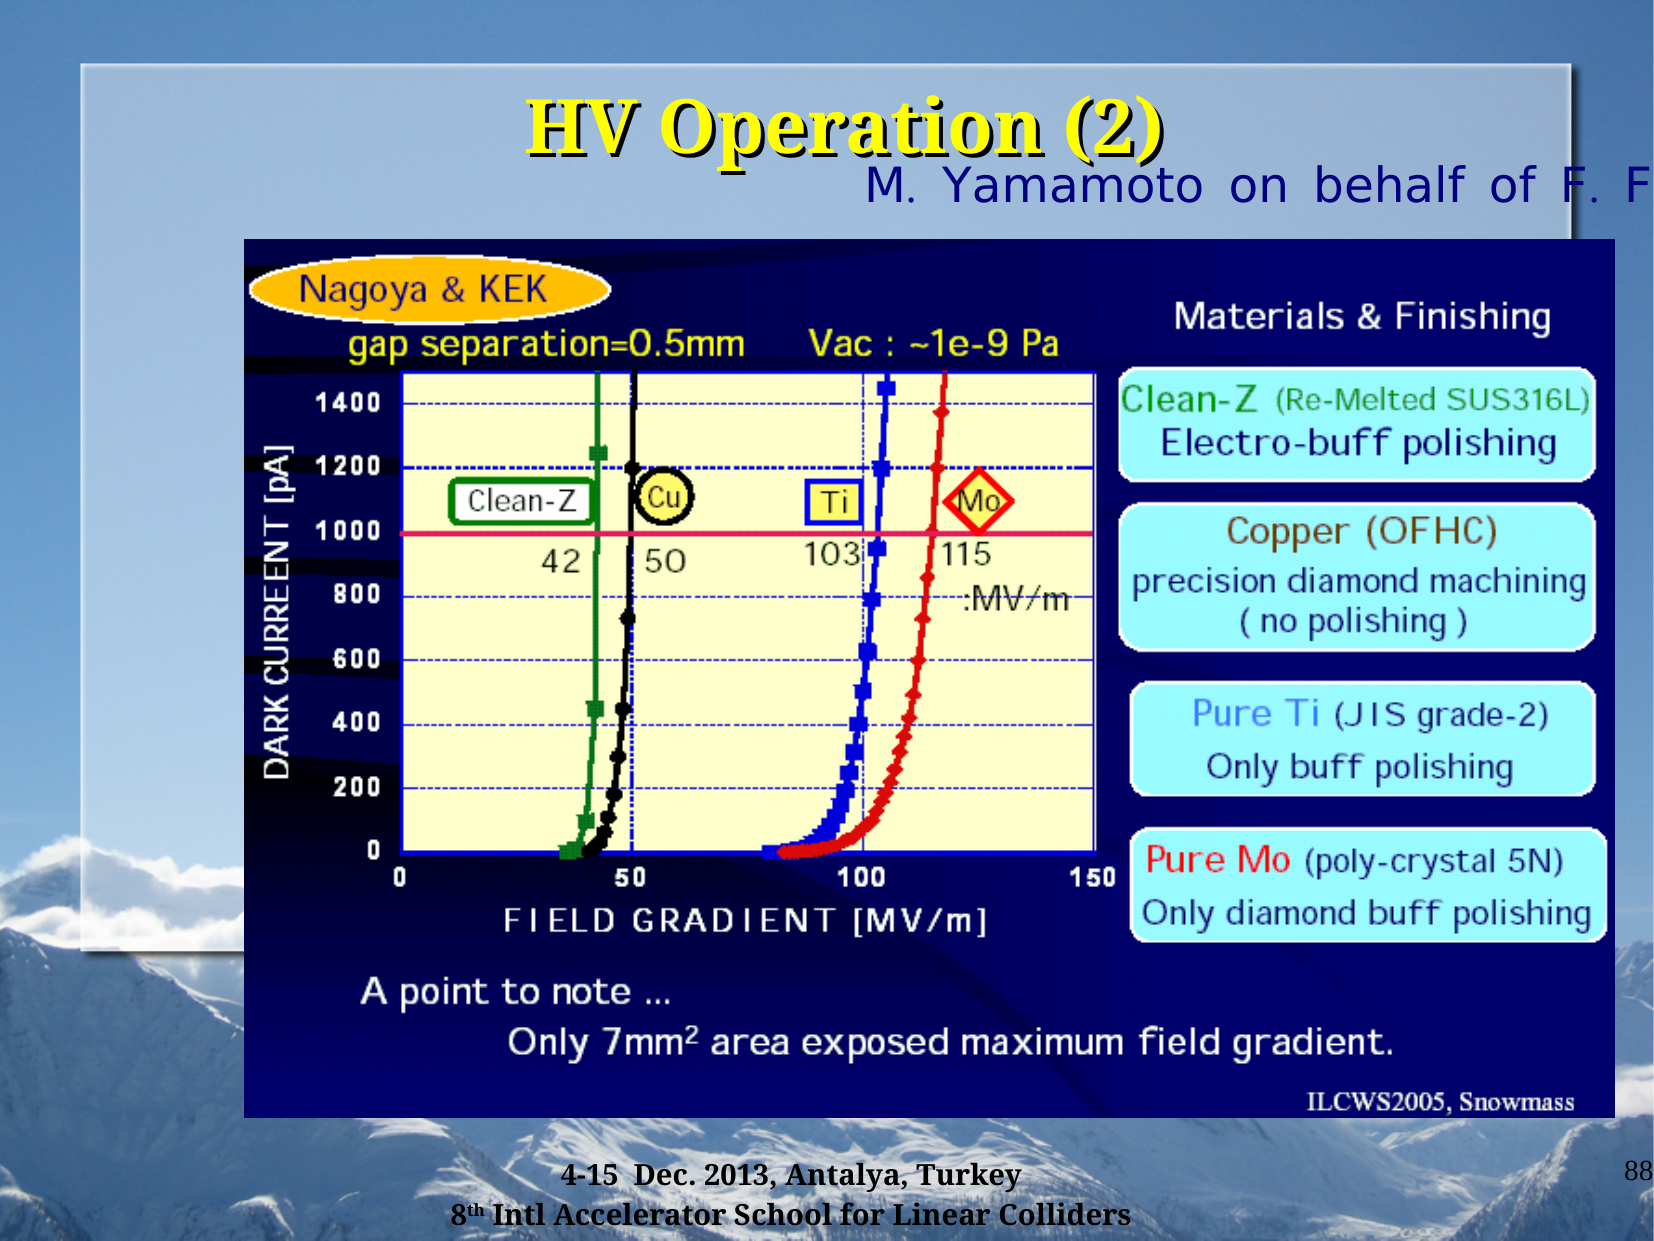

# HV Operation (2)
M. Yamamoto on behalf of F. Furuta
88